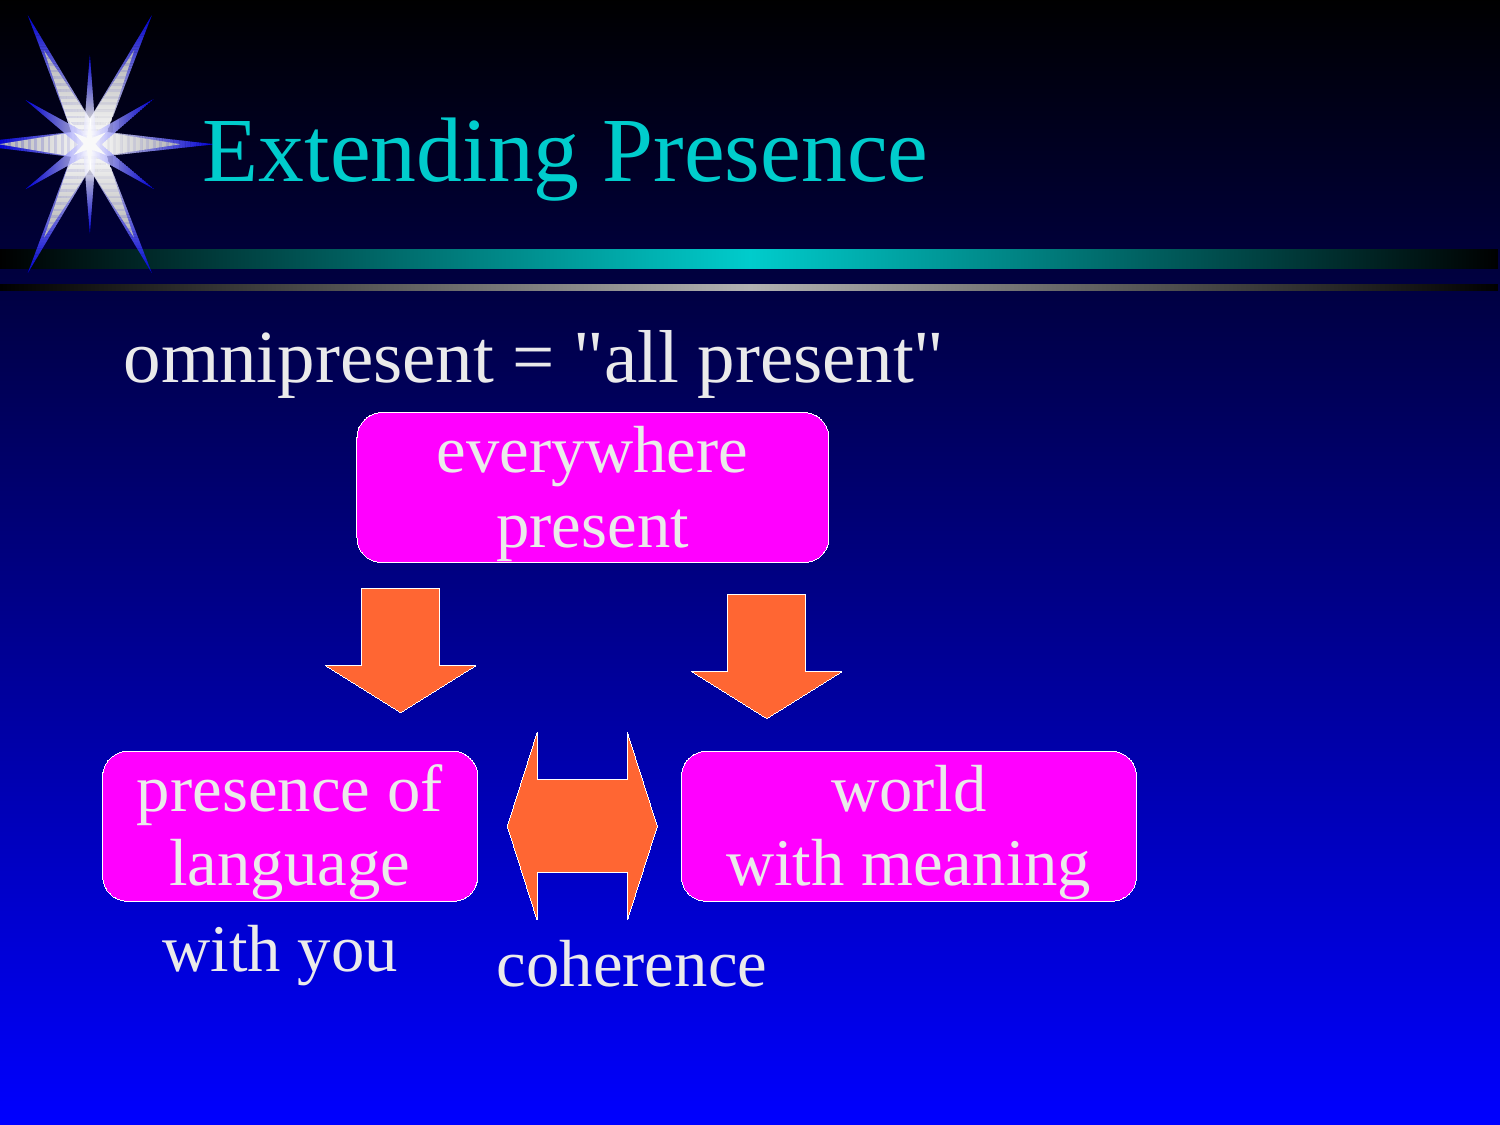

# Extending Presence
omnipresent = "all present"
everywhere
present
presence of
language
with you
world
with meaning
coherence